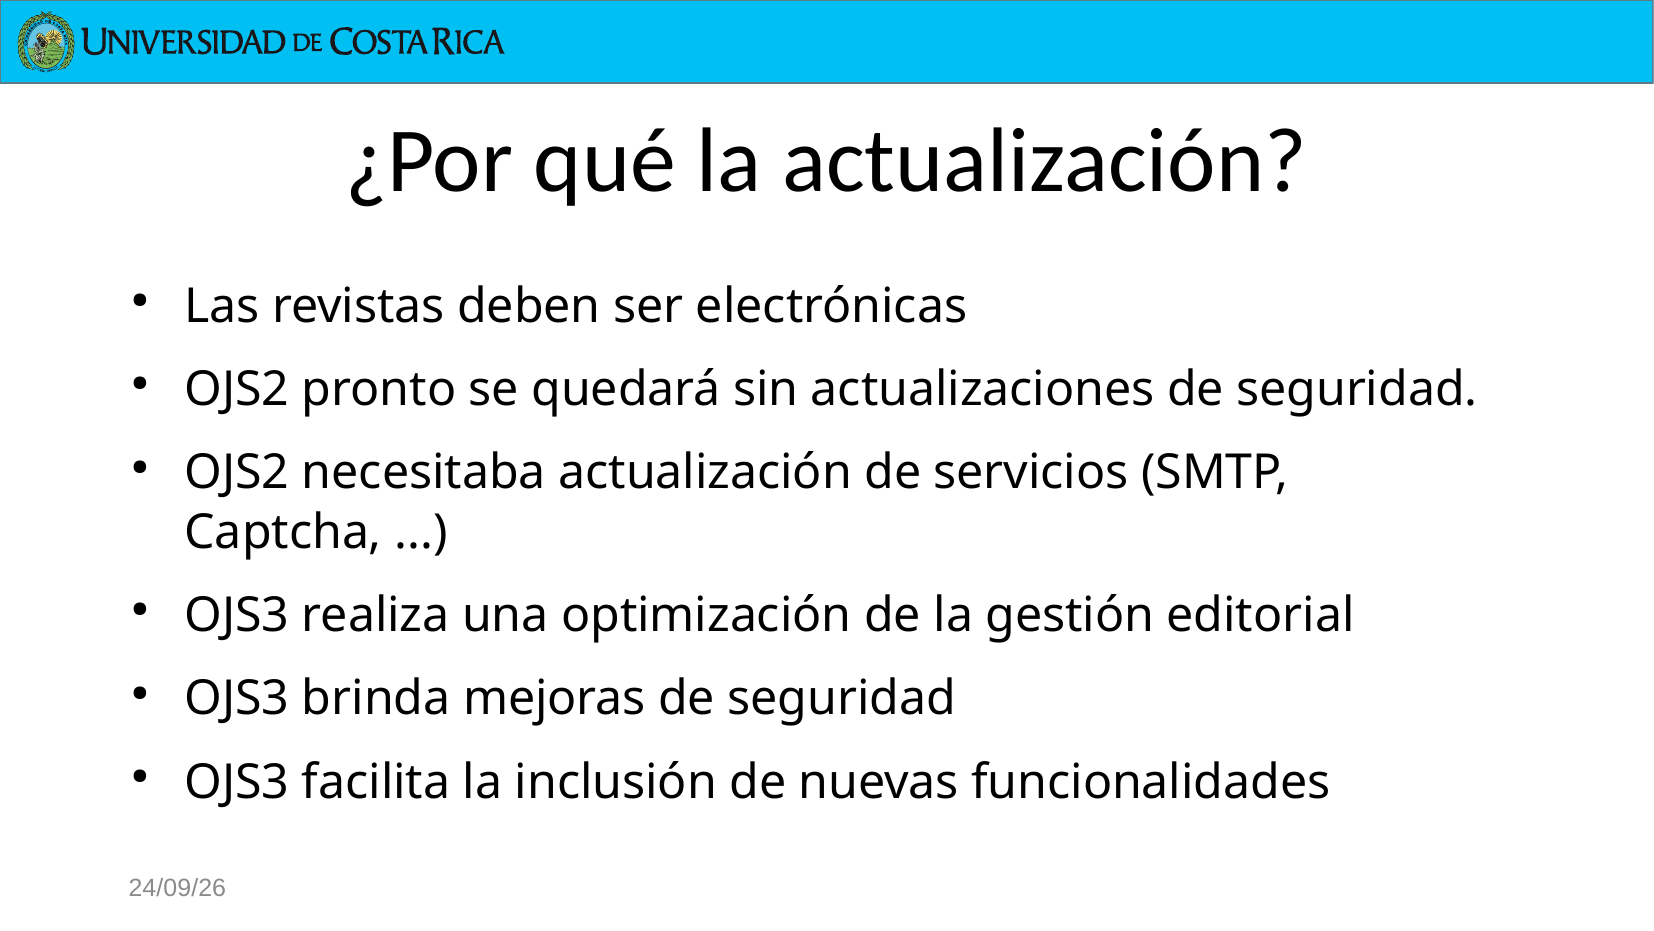

# ¿Por qué la actualización?
Las revistas deben ser electrónicas
OJS2 pronto se quedará sin actualizaciones de seguridad.
OJS2 necesitaba actualización de servicios (SMTP, Captcha, ...)
OJS3 realiza una optimización de la gestión editorial
OJS3 brinda mejoras de seguridad
OJS3 facilita la inclusión de nuevas funcionalidades